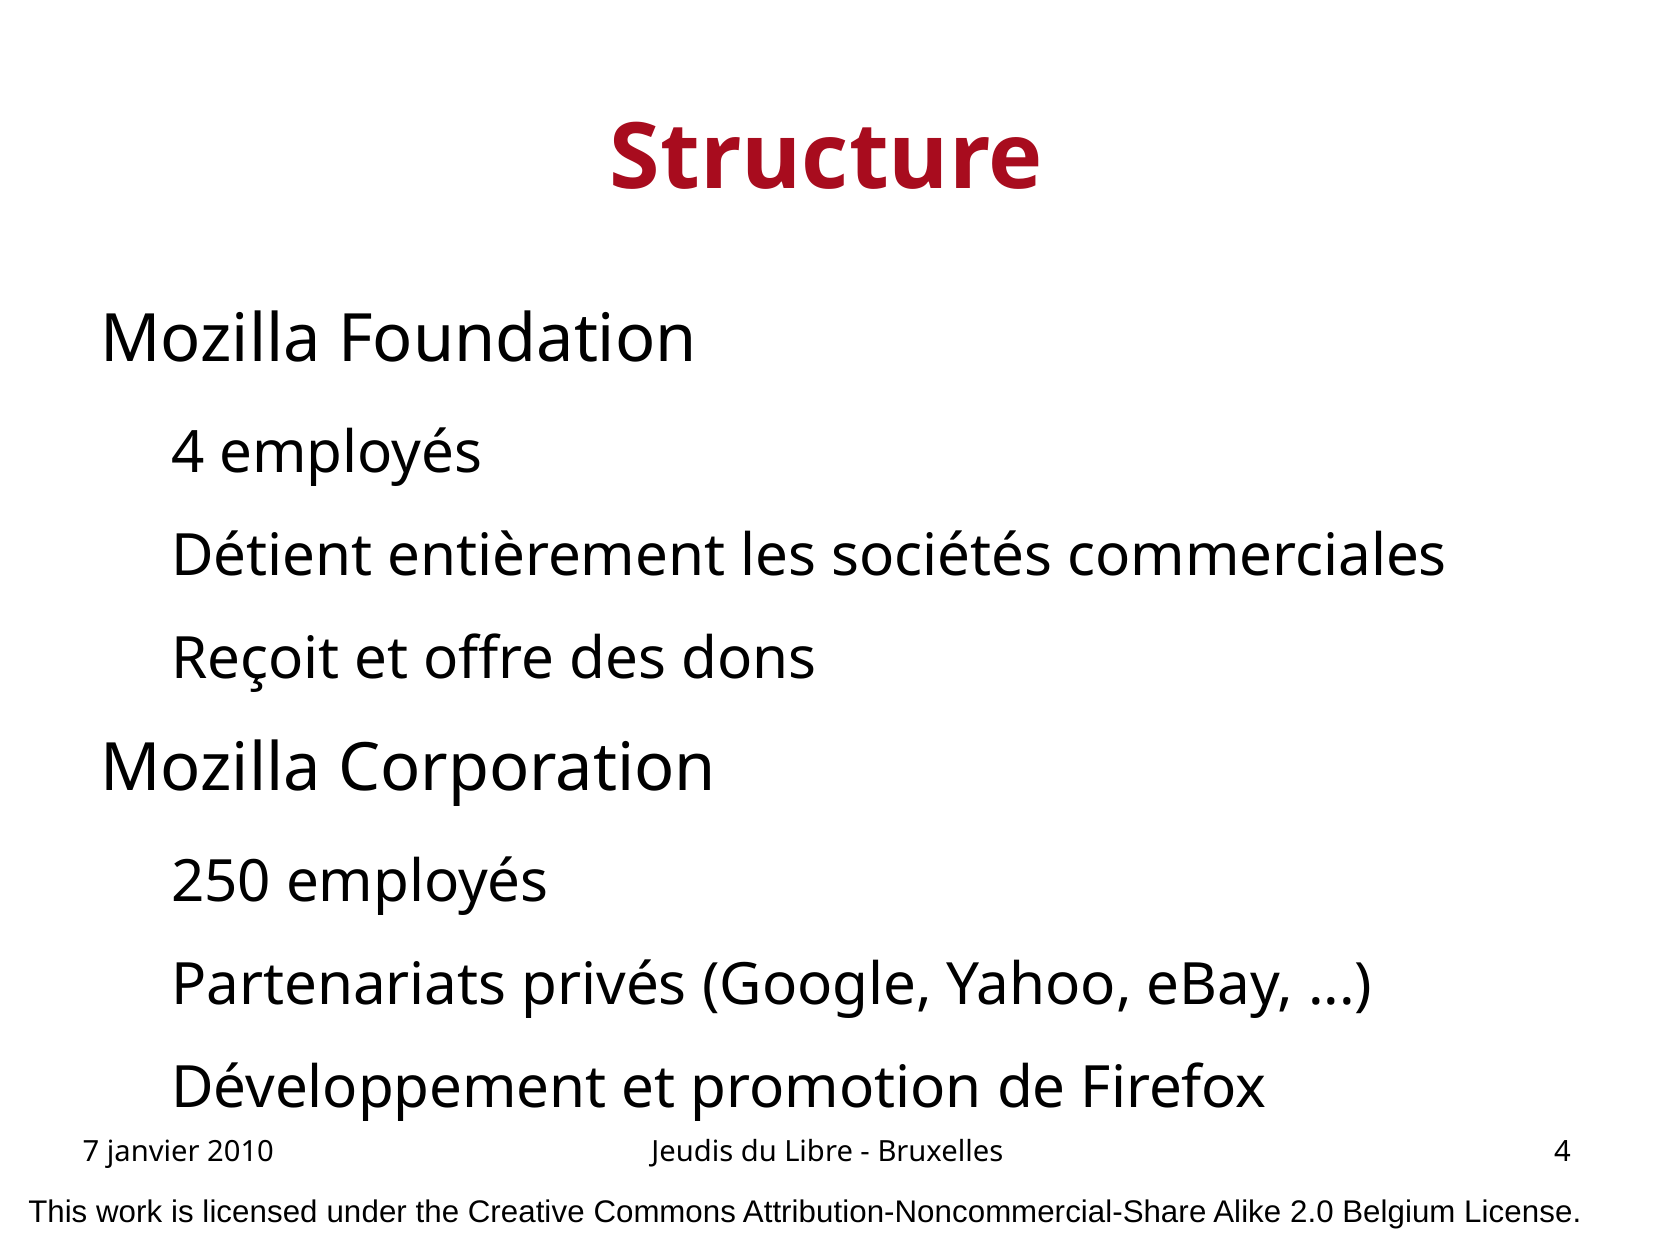

# Structure
Mozilla Foundation
4 employés
Détient entièrement les sociétés commerciales
Reçoit et offre des dons
Mozilla Corporation
250 employés
Partenariats privés (Google, Yahoo, eBay, ...)
Développement et promotion de Firefox
7 janvier 2010
Jeudis du Libre - Bruxelles
4
This work is licensed under the Creative Commons Attribution-Noncommercial-Share Alike 2.0 Belgium License.